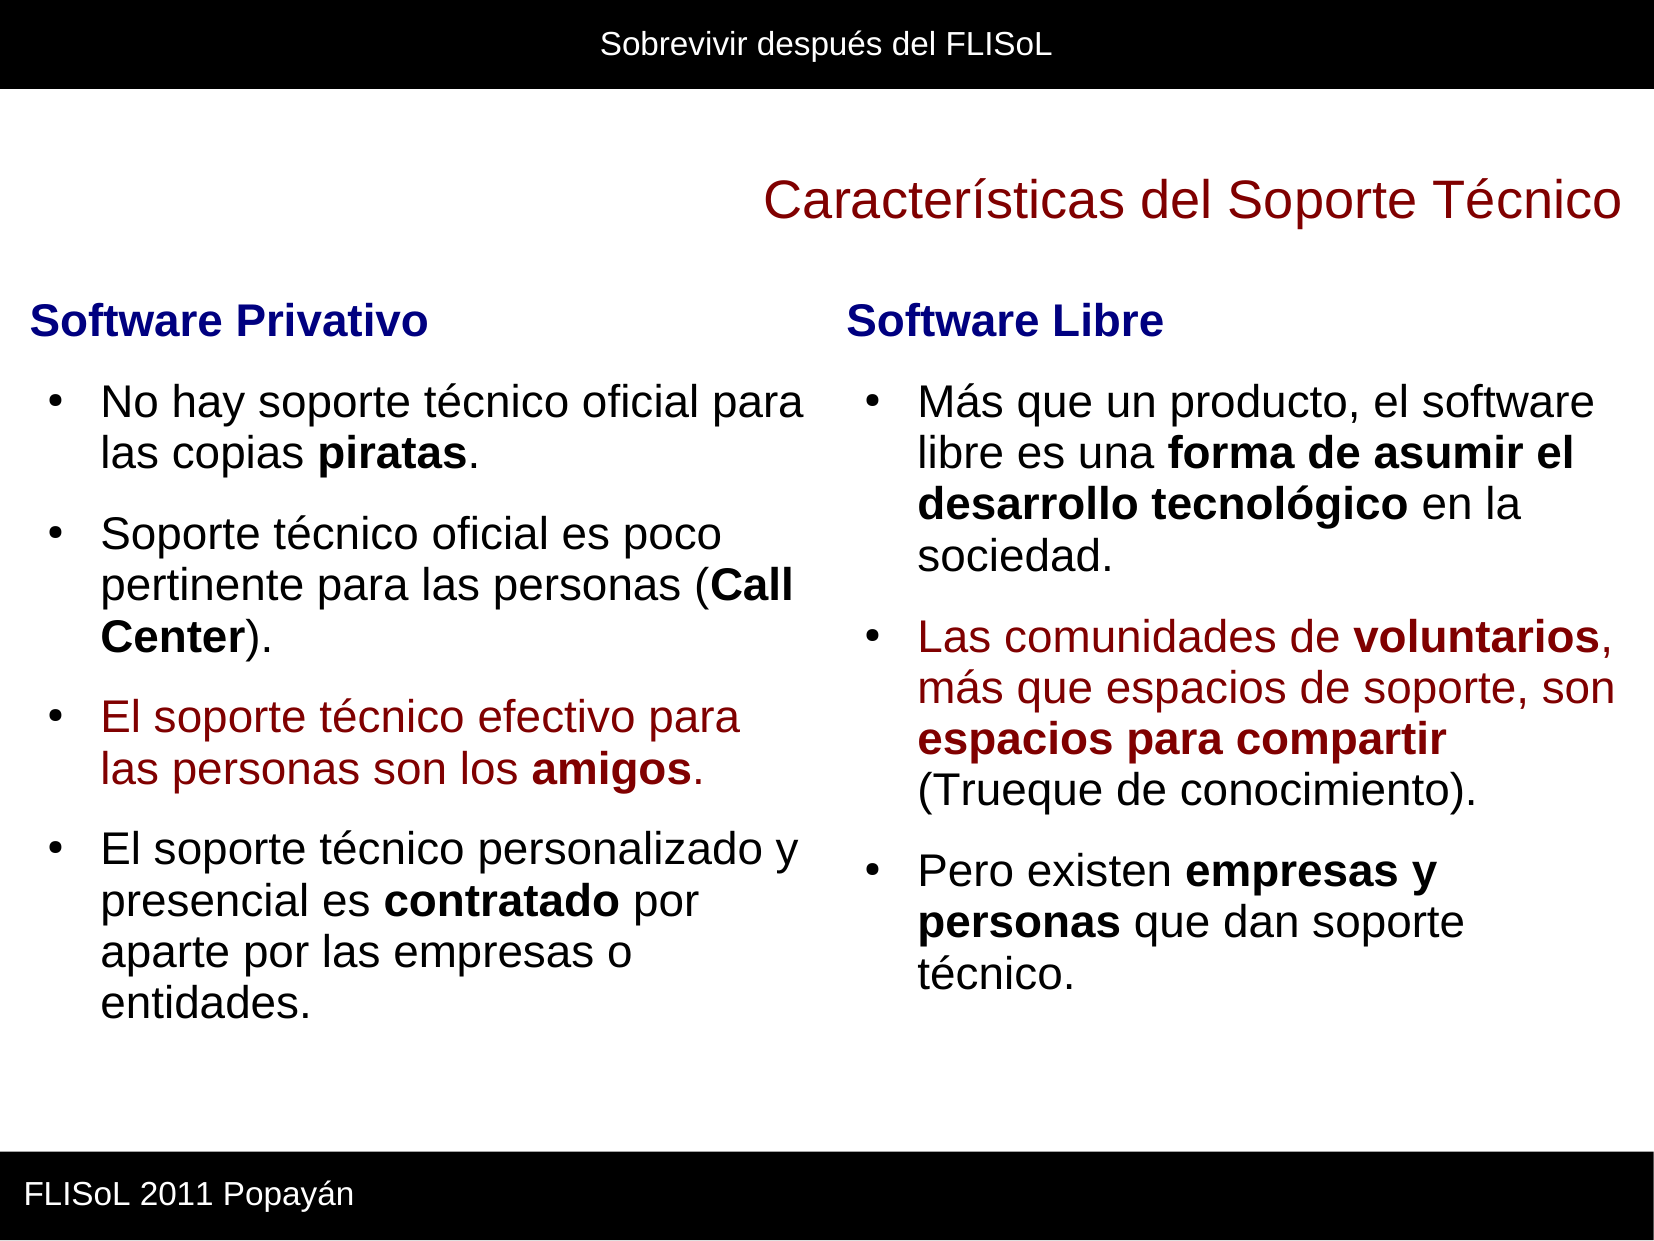

# Características del Soporte Técnico
Software Privativo
No hay soporte técnico oficial para las copias piratas.
Soporte técnico oficial es poco pertinente para las personas (Call Center).
El soporte técnico efectivo para las personas son los amigos.
El soporte técnico personalizado y presencial es contratado por aparte por las empresas o entidades.
Software Libre
Más que un producto, el software libre es una forma de asumir el desarrollo tecnológico en la sociedad.
Las comunidades de voluntarios, más que espacios de soporte, son espacios para compartir (Trueque de conocimiento).
Pero existen empresas y personas que dan soporte técnico.